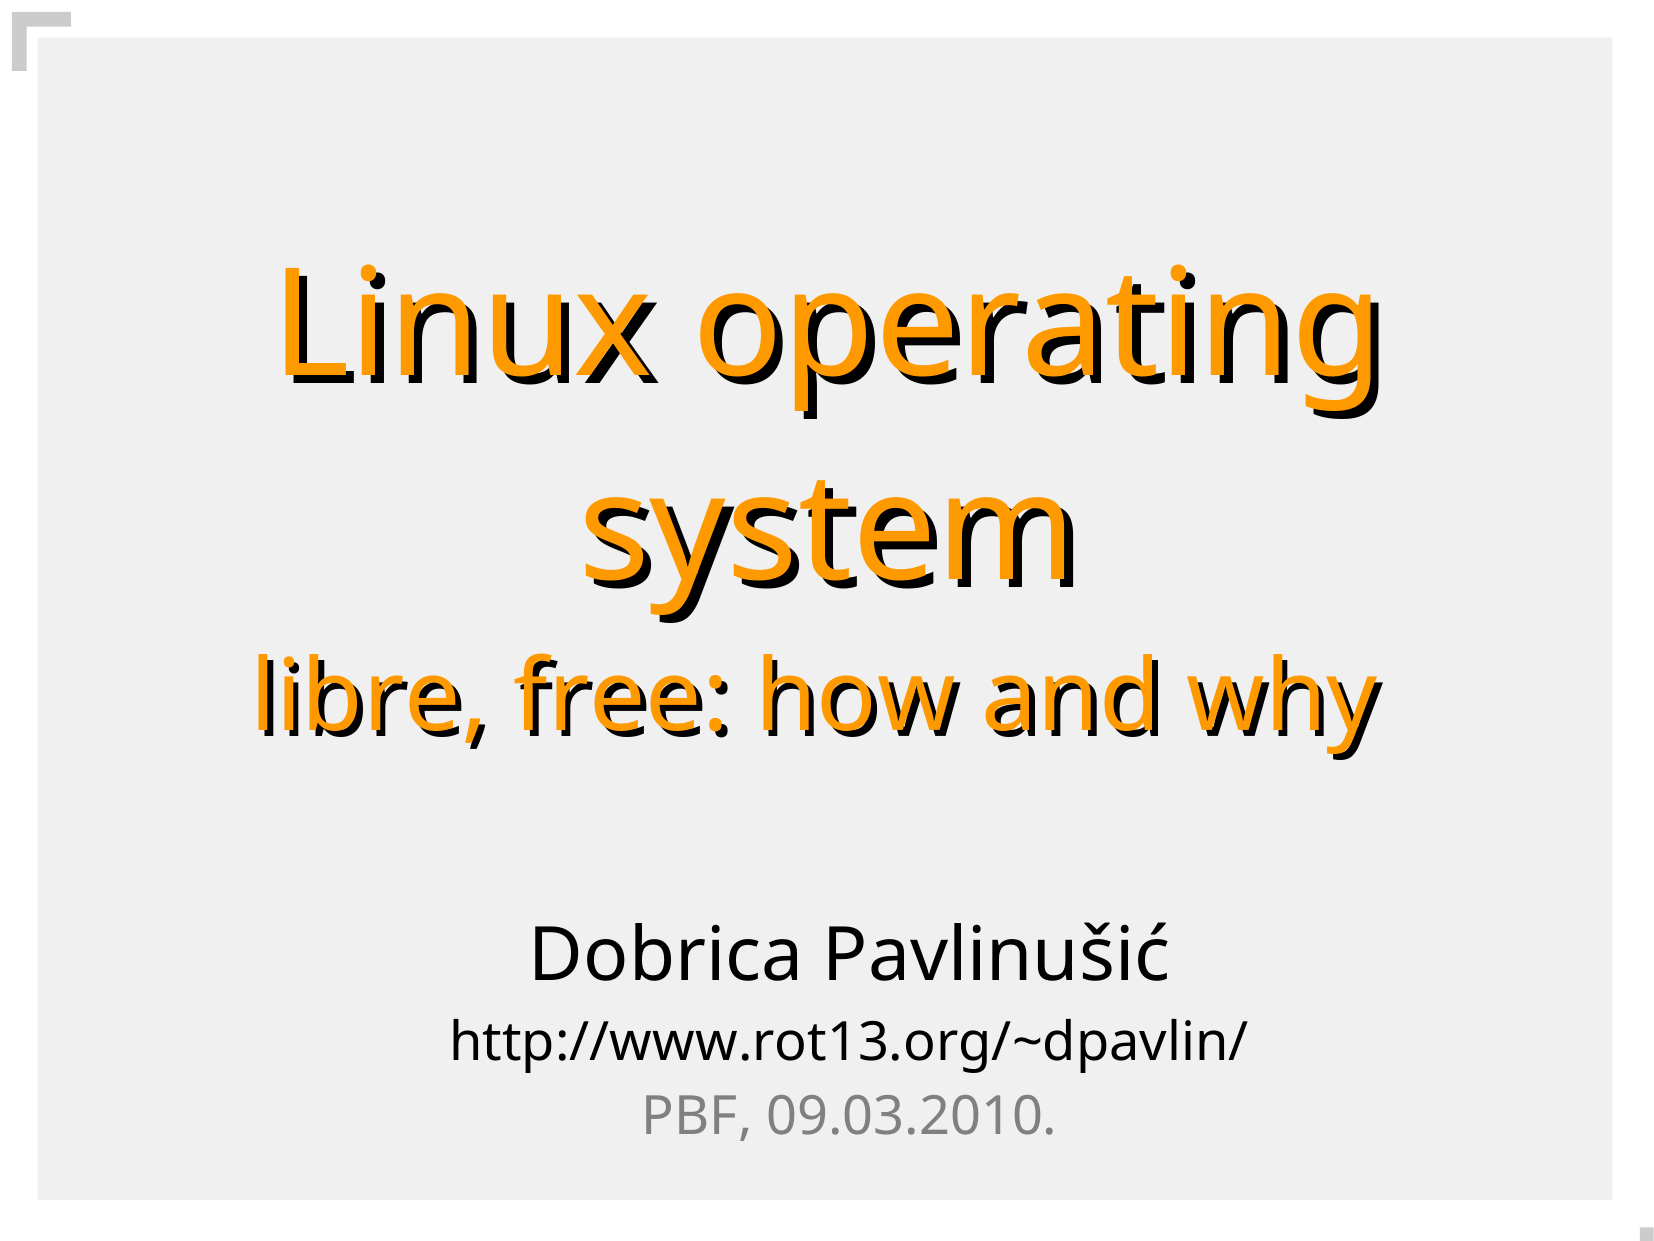

# Linux operating system libre, free: how and why
Dobrica Pavlinušić
http://www.rot13.org/~dpavlin/
PBF, 09.03.2010.